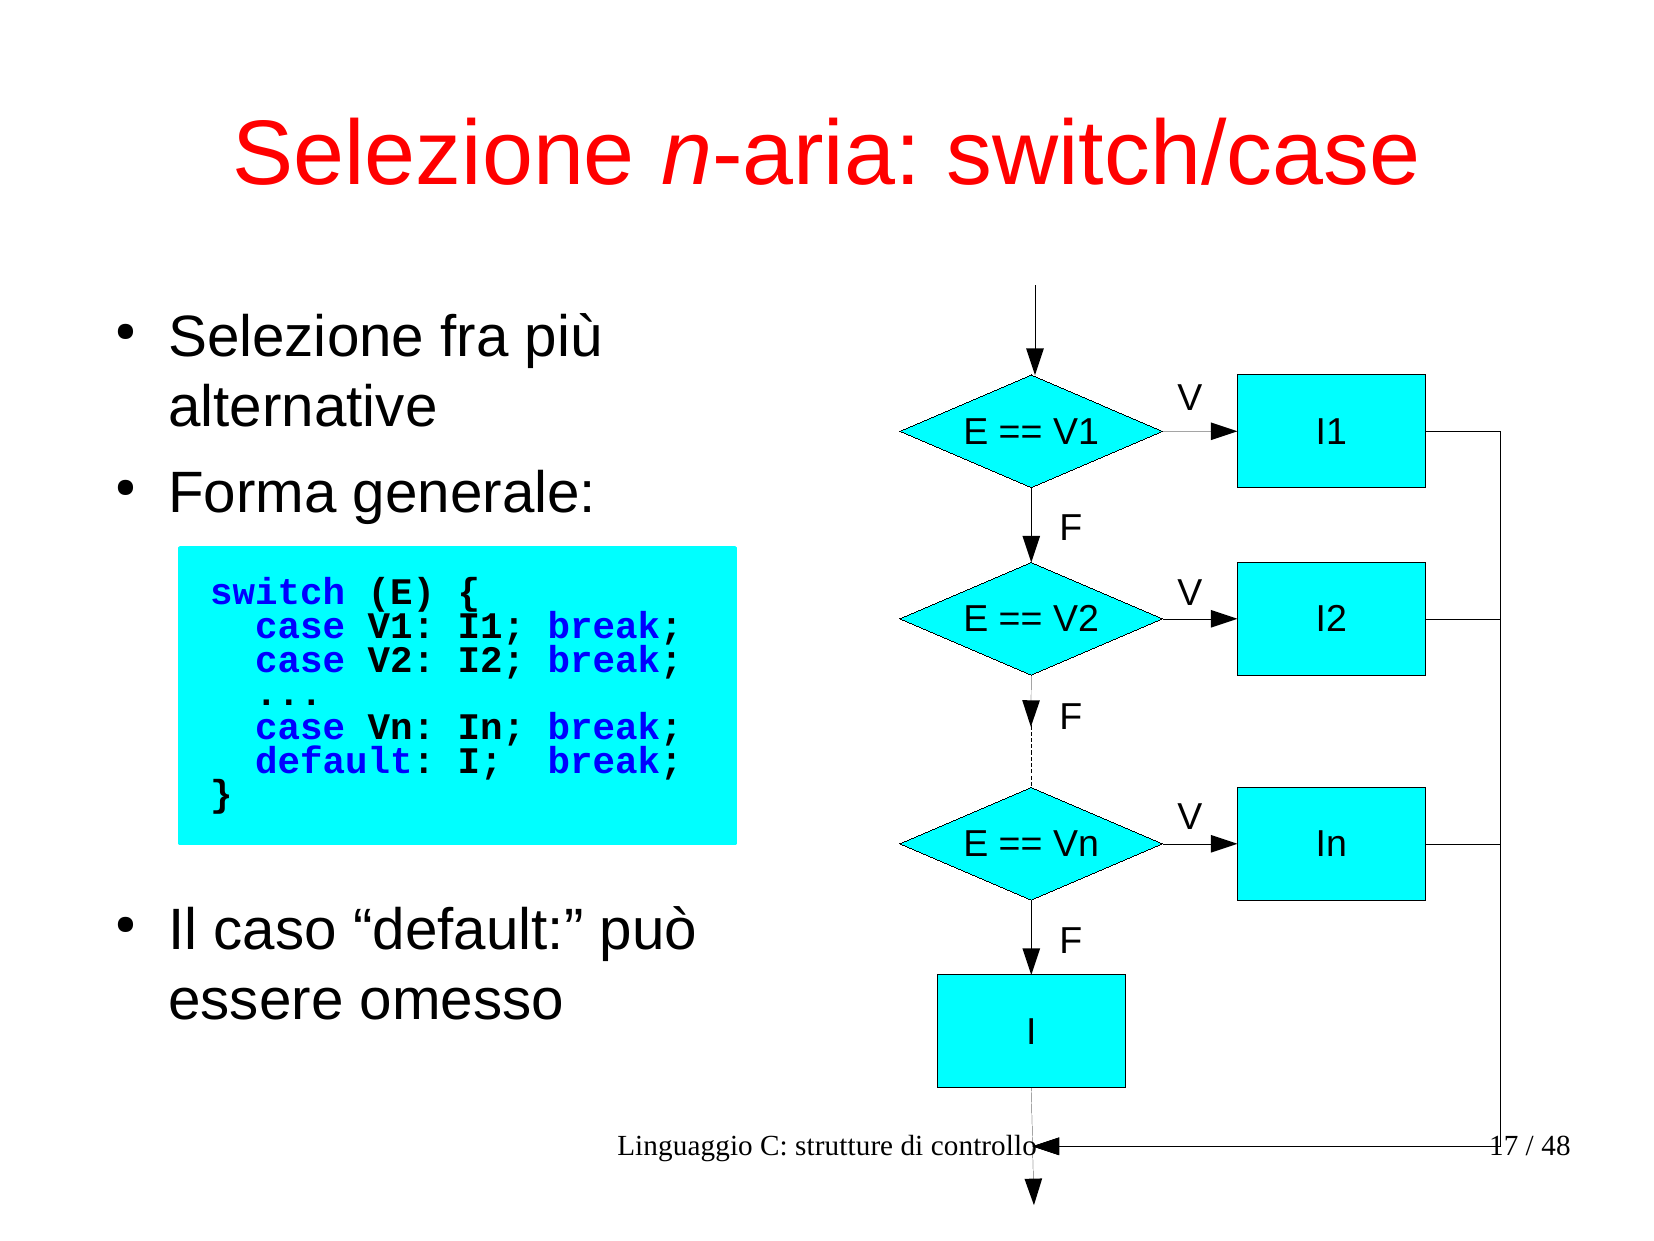

# Selezione n-aria: switch/case
Selezione fra più alternative
Forma generale:
Il caso “default:” può essere omesso
V
E == V1
I1
F
switch (E) {
 case V1: I1; break;
 case V2: I2; break;
 ...
 case Vn: In; break;
 default: I; break;
}
E == V2
I2
V
F
E == Vn
In
V
F
I
Linguaggio C: strutture di controllo
17